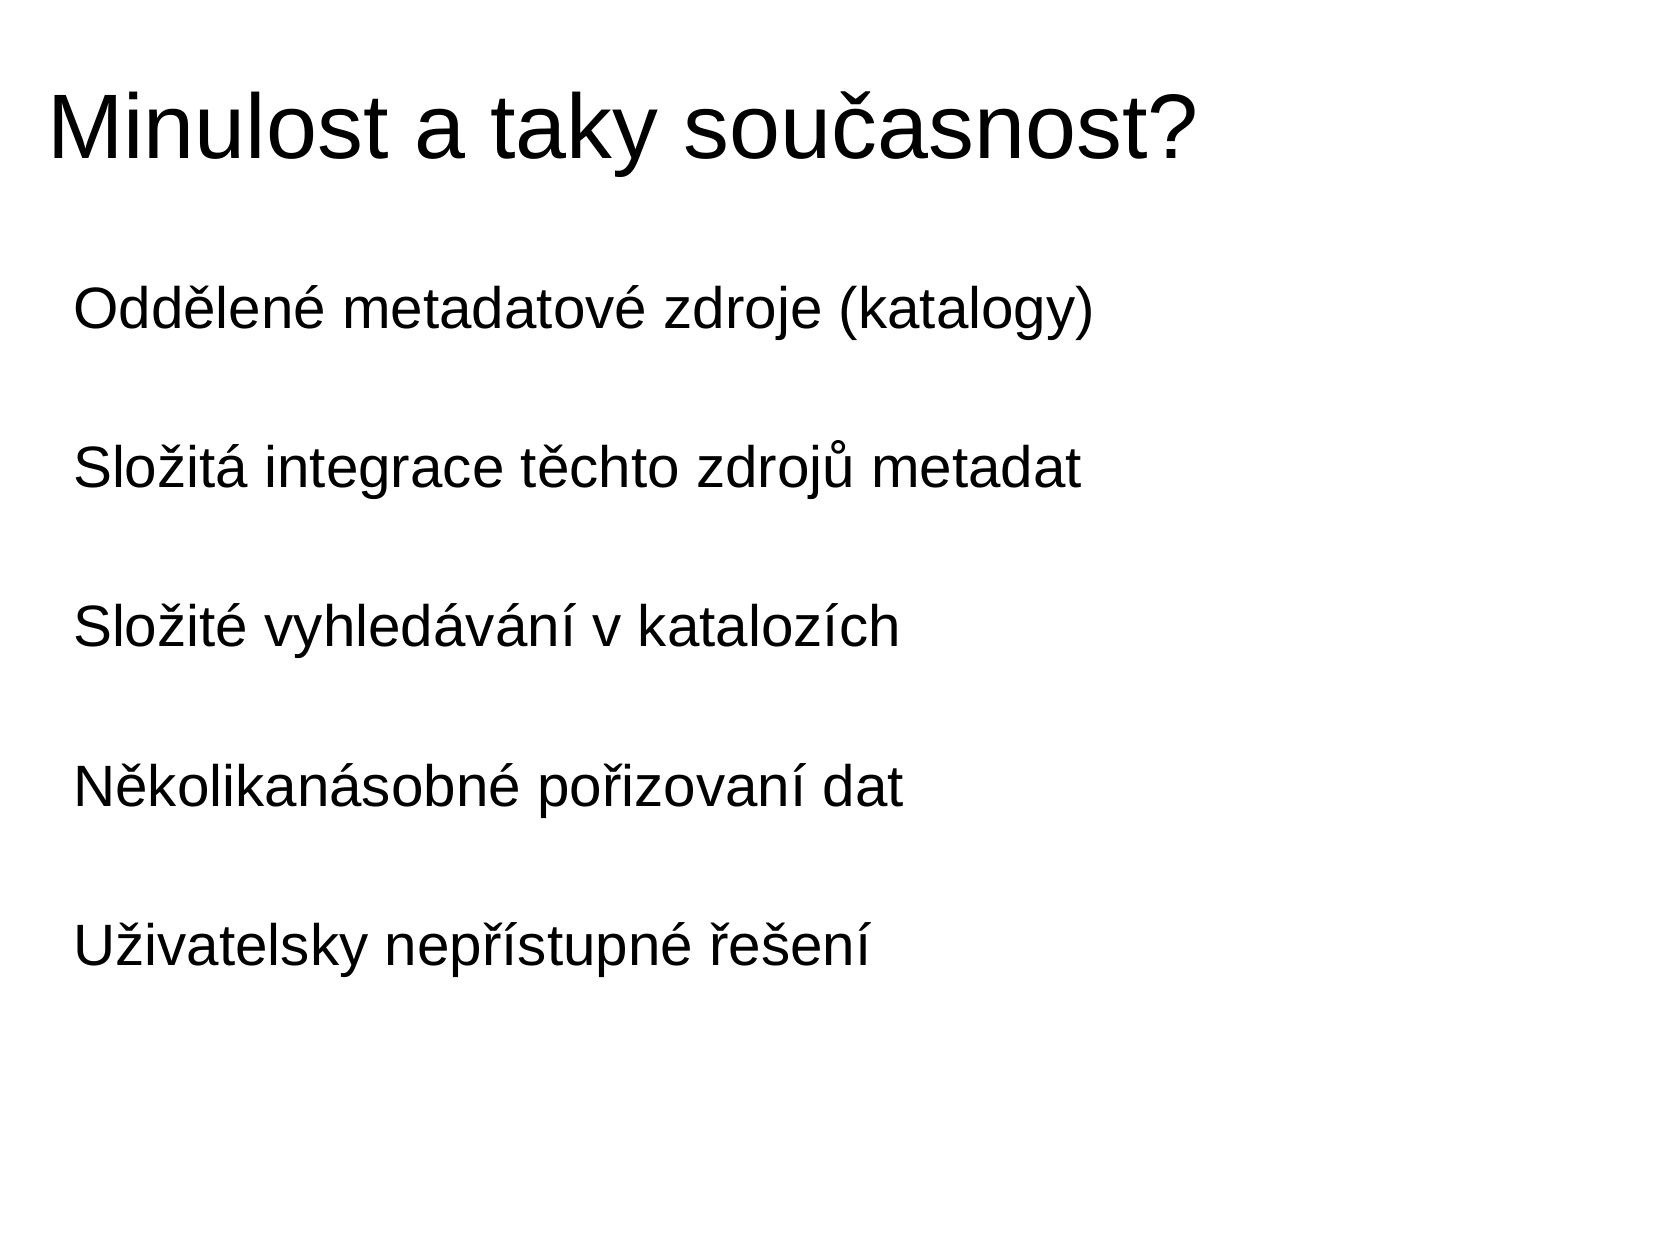

# Minulost a taky současnost?
Oddělené metadatové zdroje (katalogy)
Složitá integrace těchto zdrojů metadat
Složité vyhledávání v katalozích
Několikanásobné pořizovaní dat
Uživatelsky nepřístupné řešení